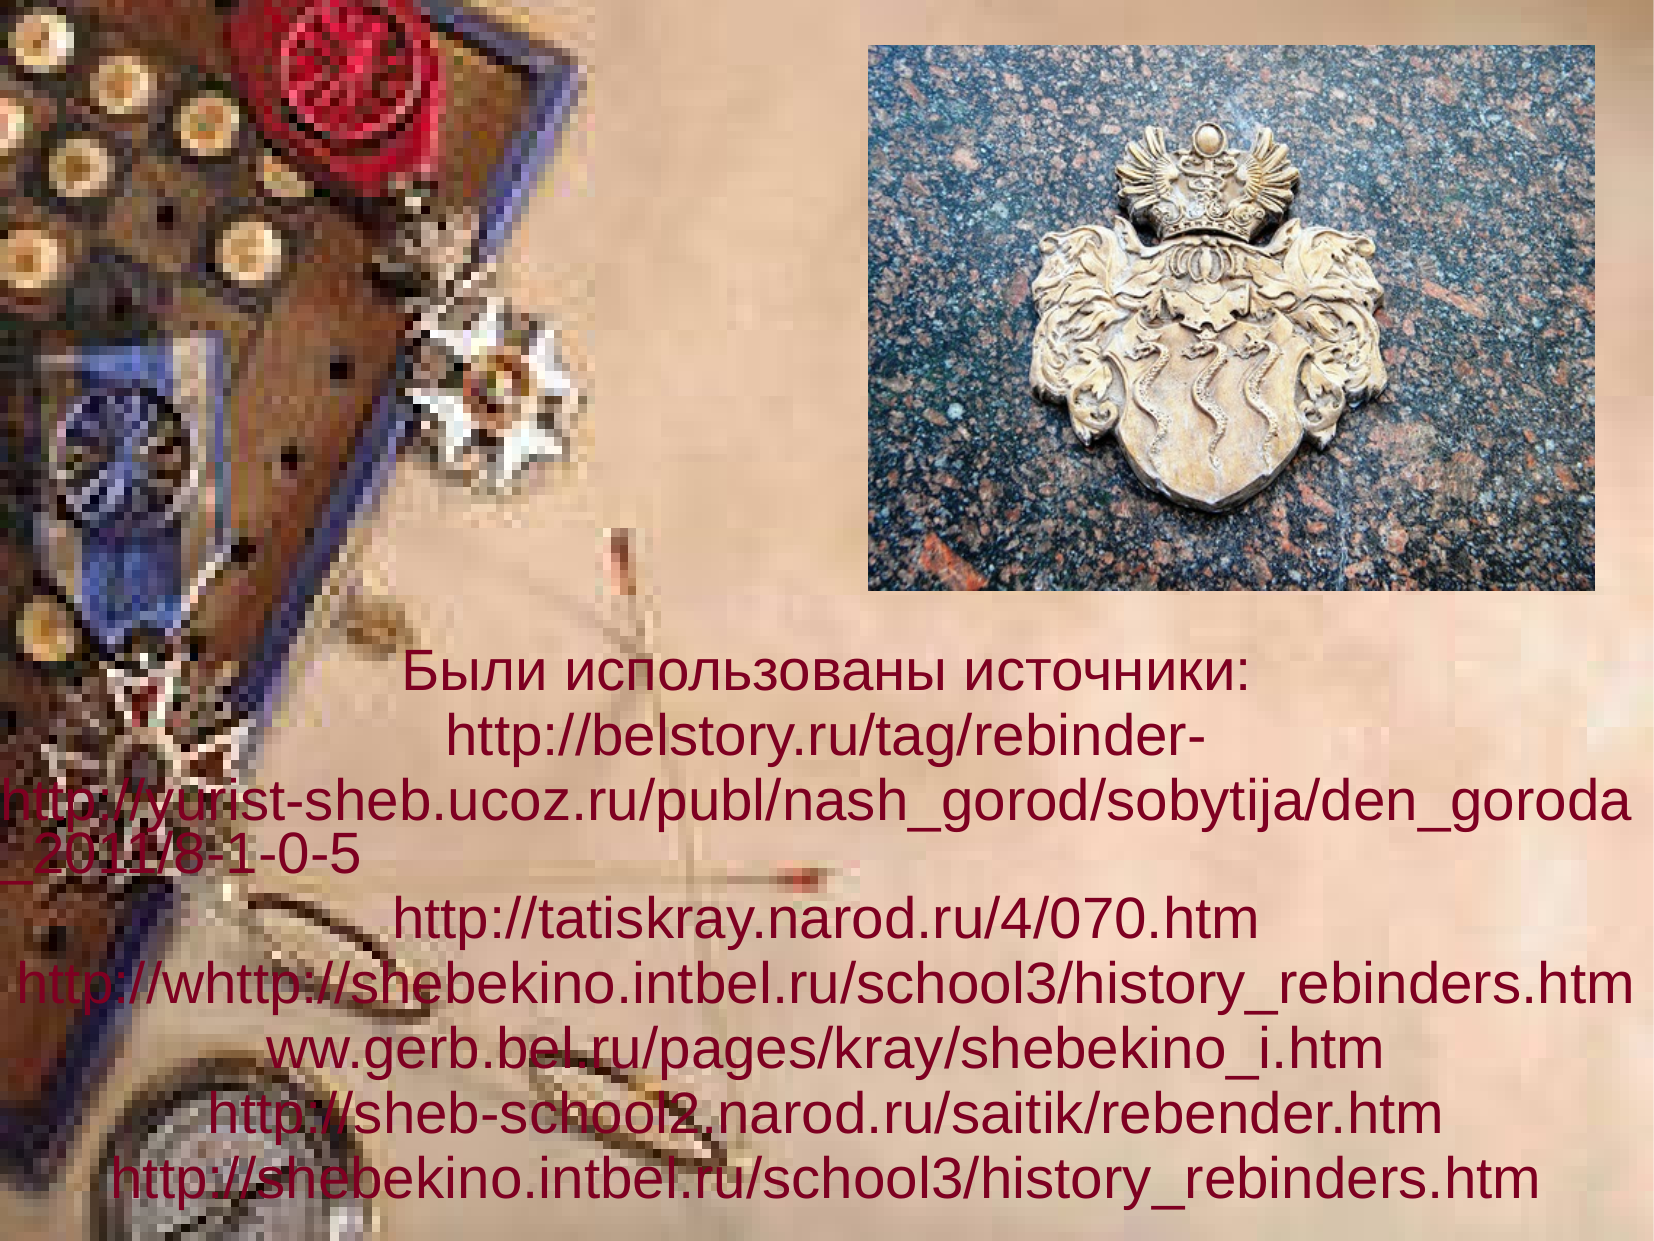

# Были использованы источники: http://belstory.ru/tag/rebinder-http://yurist-sheb.ucoz.ru/publ/nash_gorod/sobytija/den_goroda_2011/8-1-0-5http://tatiskray.narod.ru/4/070.htm http://whttp://shebekino.intbel.ru/school3/history_rebinders.htmww.gerb.bel.ru/pages/kray/shebekino_i.htm http://sheb-school2.narod.ru/saitik/rebender.htm http://shebekino.intbel.ru/school3/history_rebinders.htm